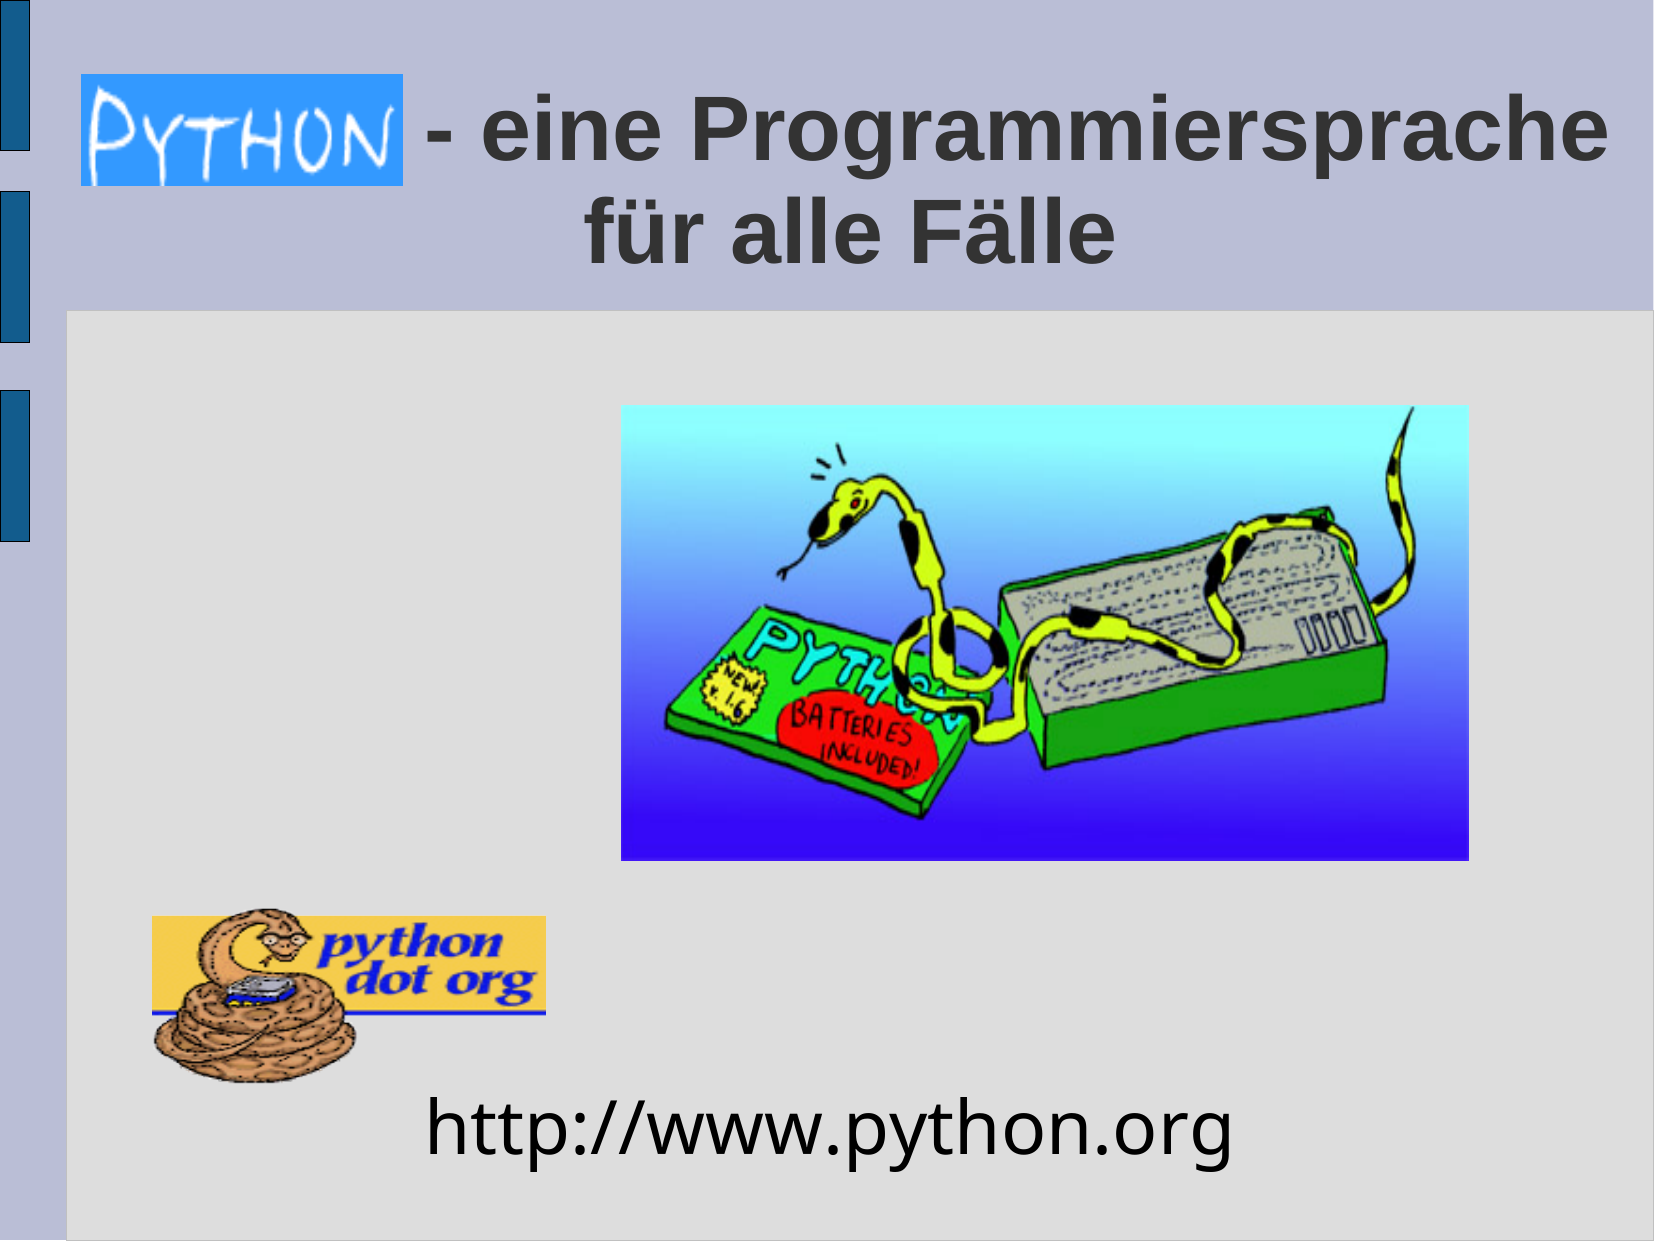

# Python - eine Programmiersprache für alle Fälle
http://www.python.org